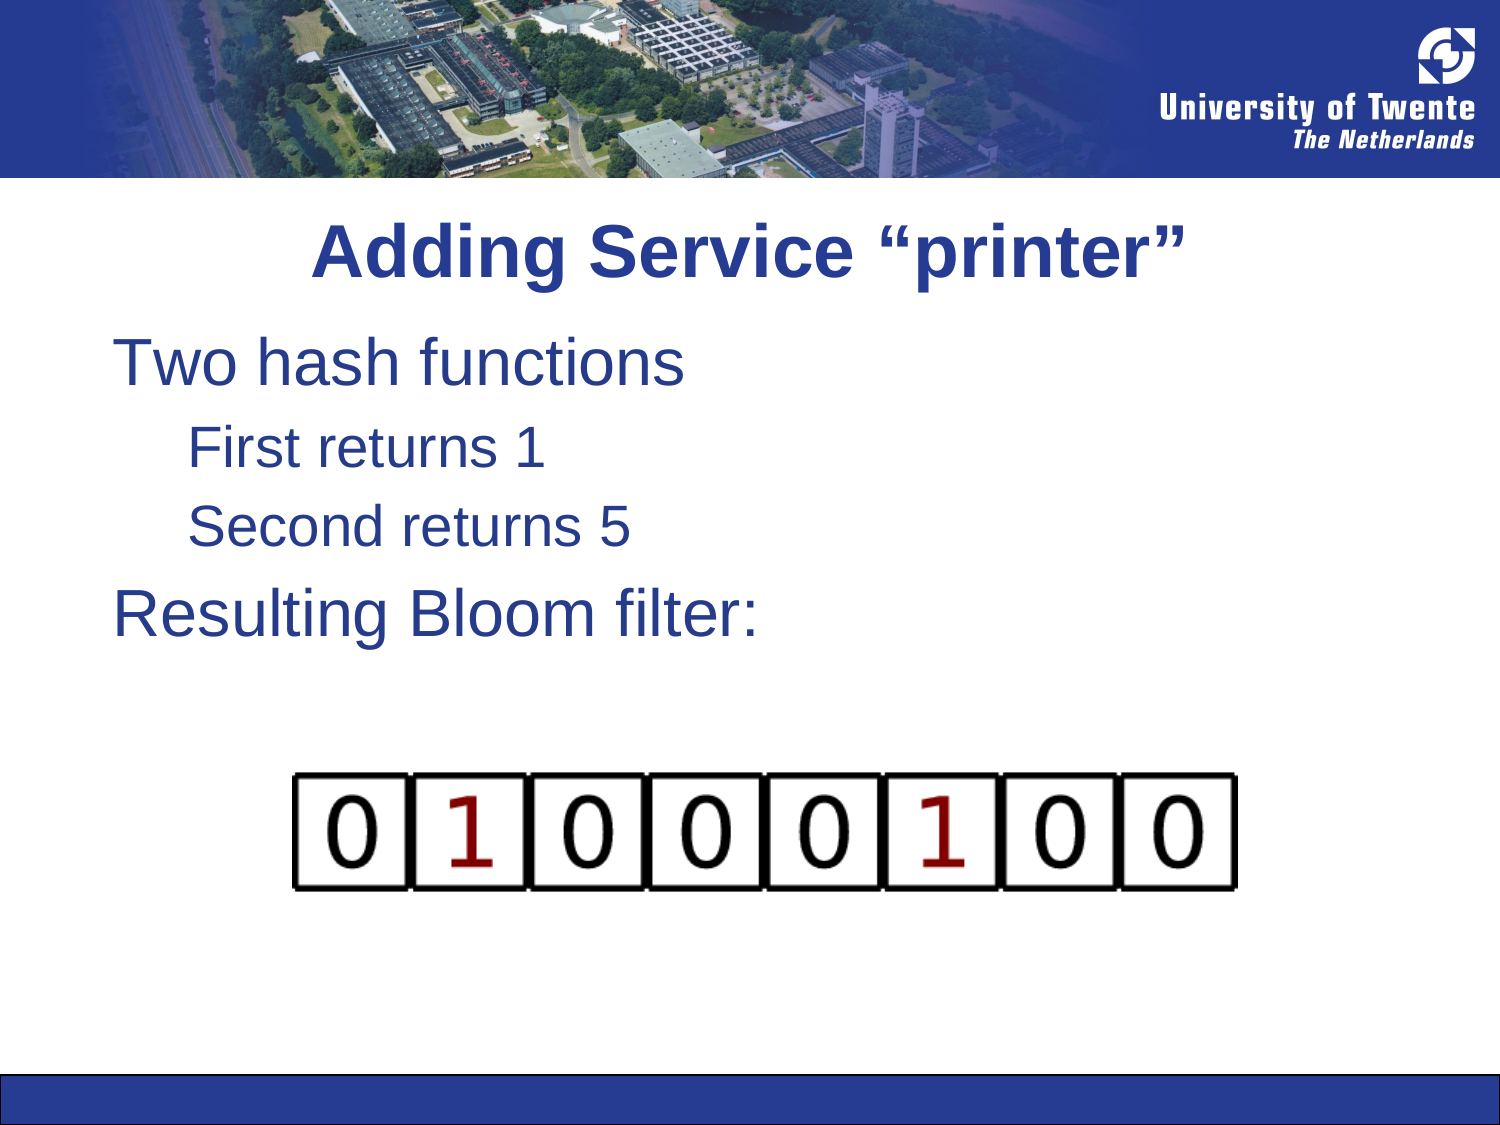

# Adding Service “printer”
Two hash functions
First returns 1
Second returns 5
Resulting Bloom filter: